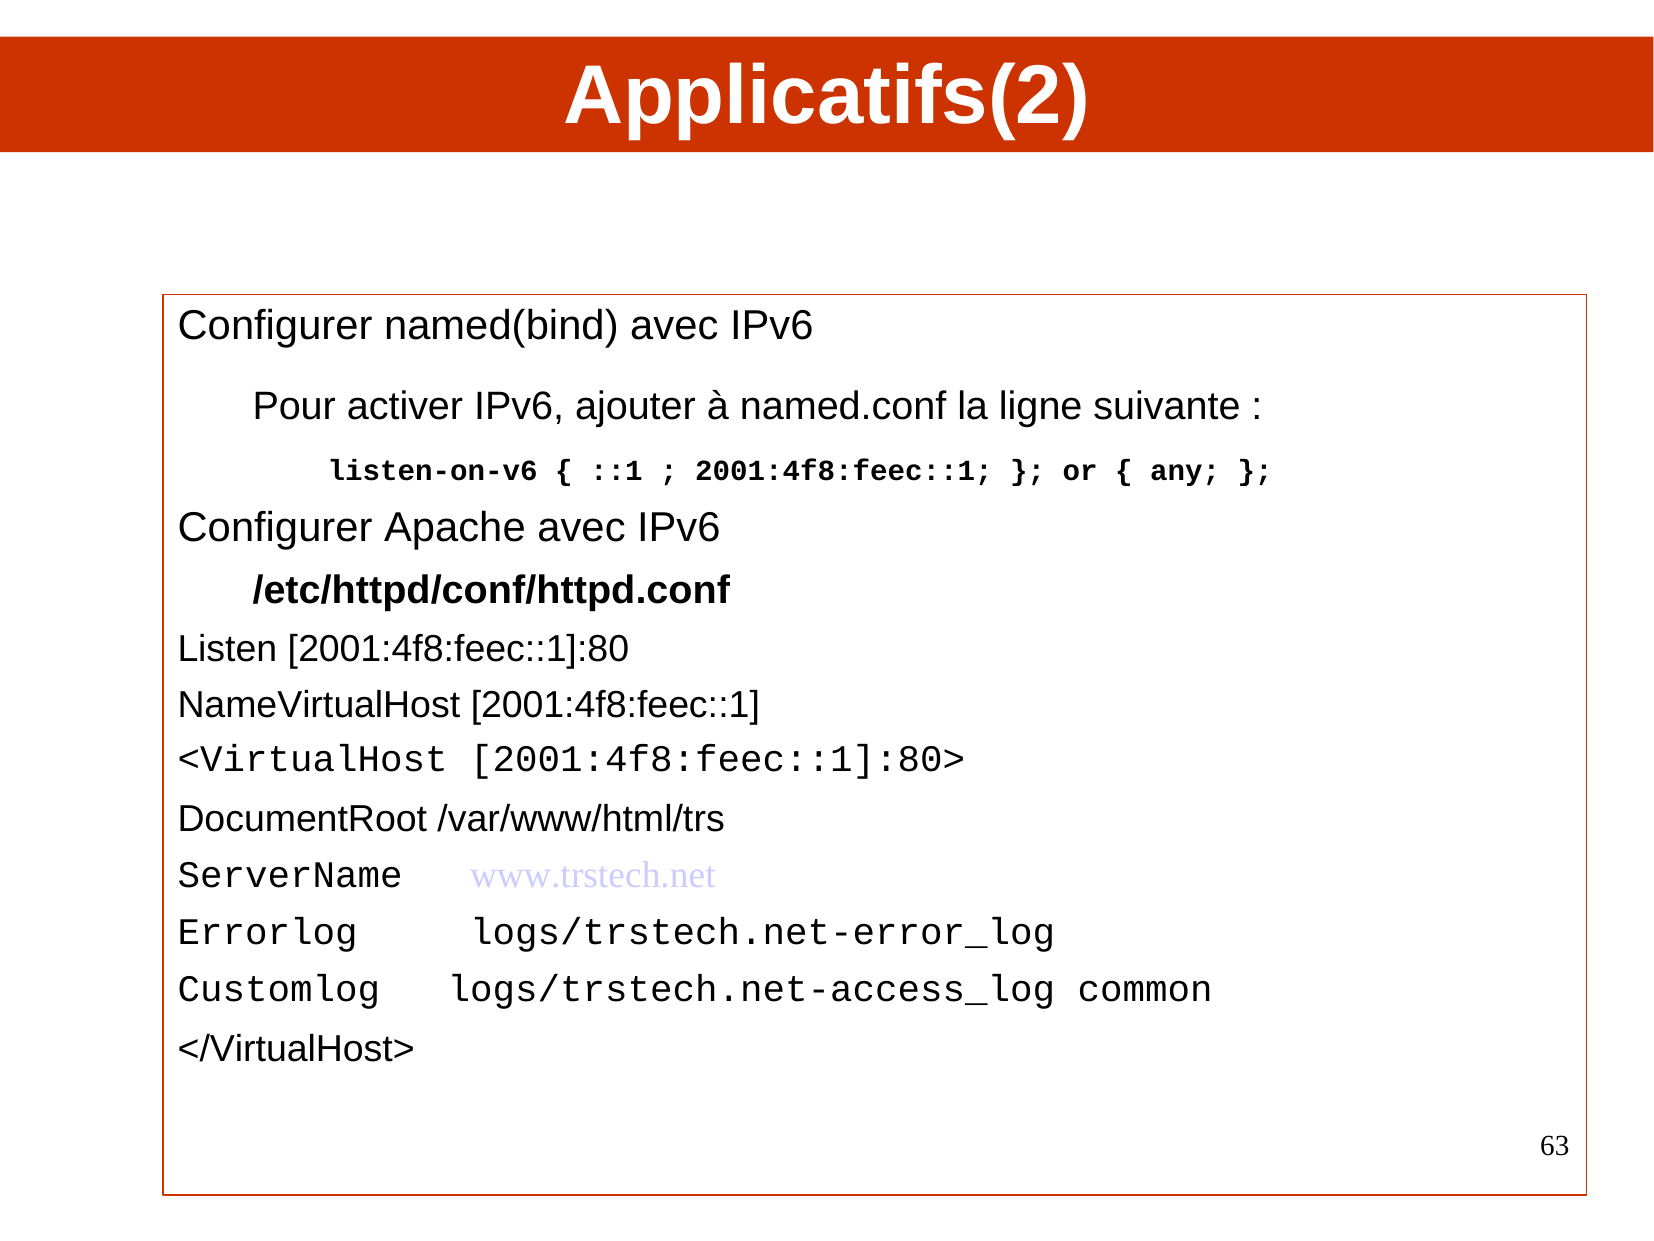

# Applicatifs(2)‏
Configurer named(bind) avec IPv6
Pour activer IPv6, ajouter à named.conf la ligne suivante :
listen-on-v6 { ::1 ; 2001:4f8:feec::1; }; or { any; };
Configurer Apache avec IPv6
/etc/httpd/conf/httpd.conf
Listen [2001:4f8:feec::1]:80
NameVirtualHost [2001:4f8:feec::1]
<VirtualHost [2001:4f8:feec::1]:80>
DocumentRoot /var/www/html/trs
ServerName www.trstech.net
Errorlog logs/trstech.net-error_log
Customlog logs/trstech.net-access_log common
</VirtualHost>